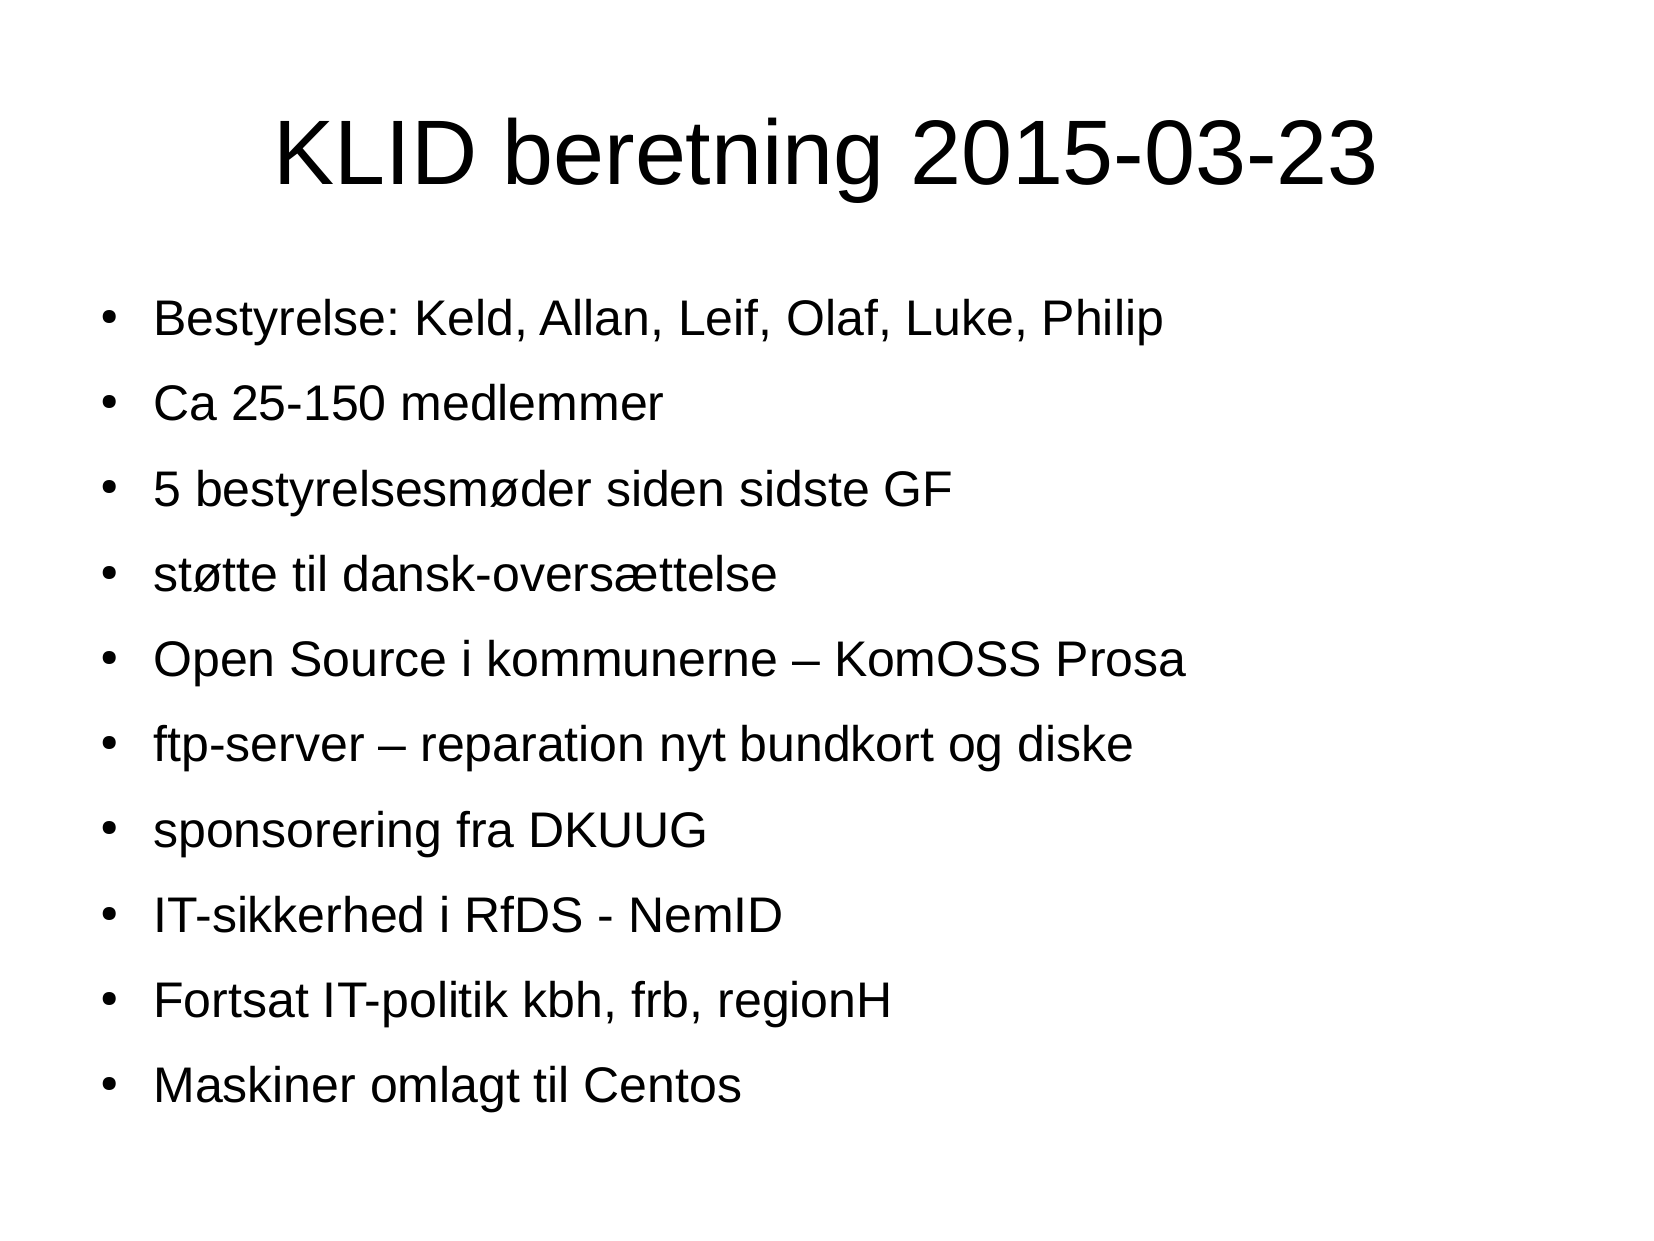

# KLID beretning 2015-03-23
Bestyrelse: Keld, Allan, Leif, Olaf, Luke, Philip
Ca 25-150 medlemmer
5 bestyrelsesmøder siden sidste GF
støtte til dansk-oversættelse
Open Source i kommunerne – KomOSS Prosa
ftp-server – reparation nyt bundkort og diske
sponsorering fra DKUUG
IT-sikkerhed i RfDS - NemID
Fortsat IT-politik kbh, frb, regionH
Maskiner omlagt til Centos